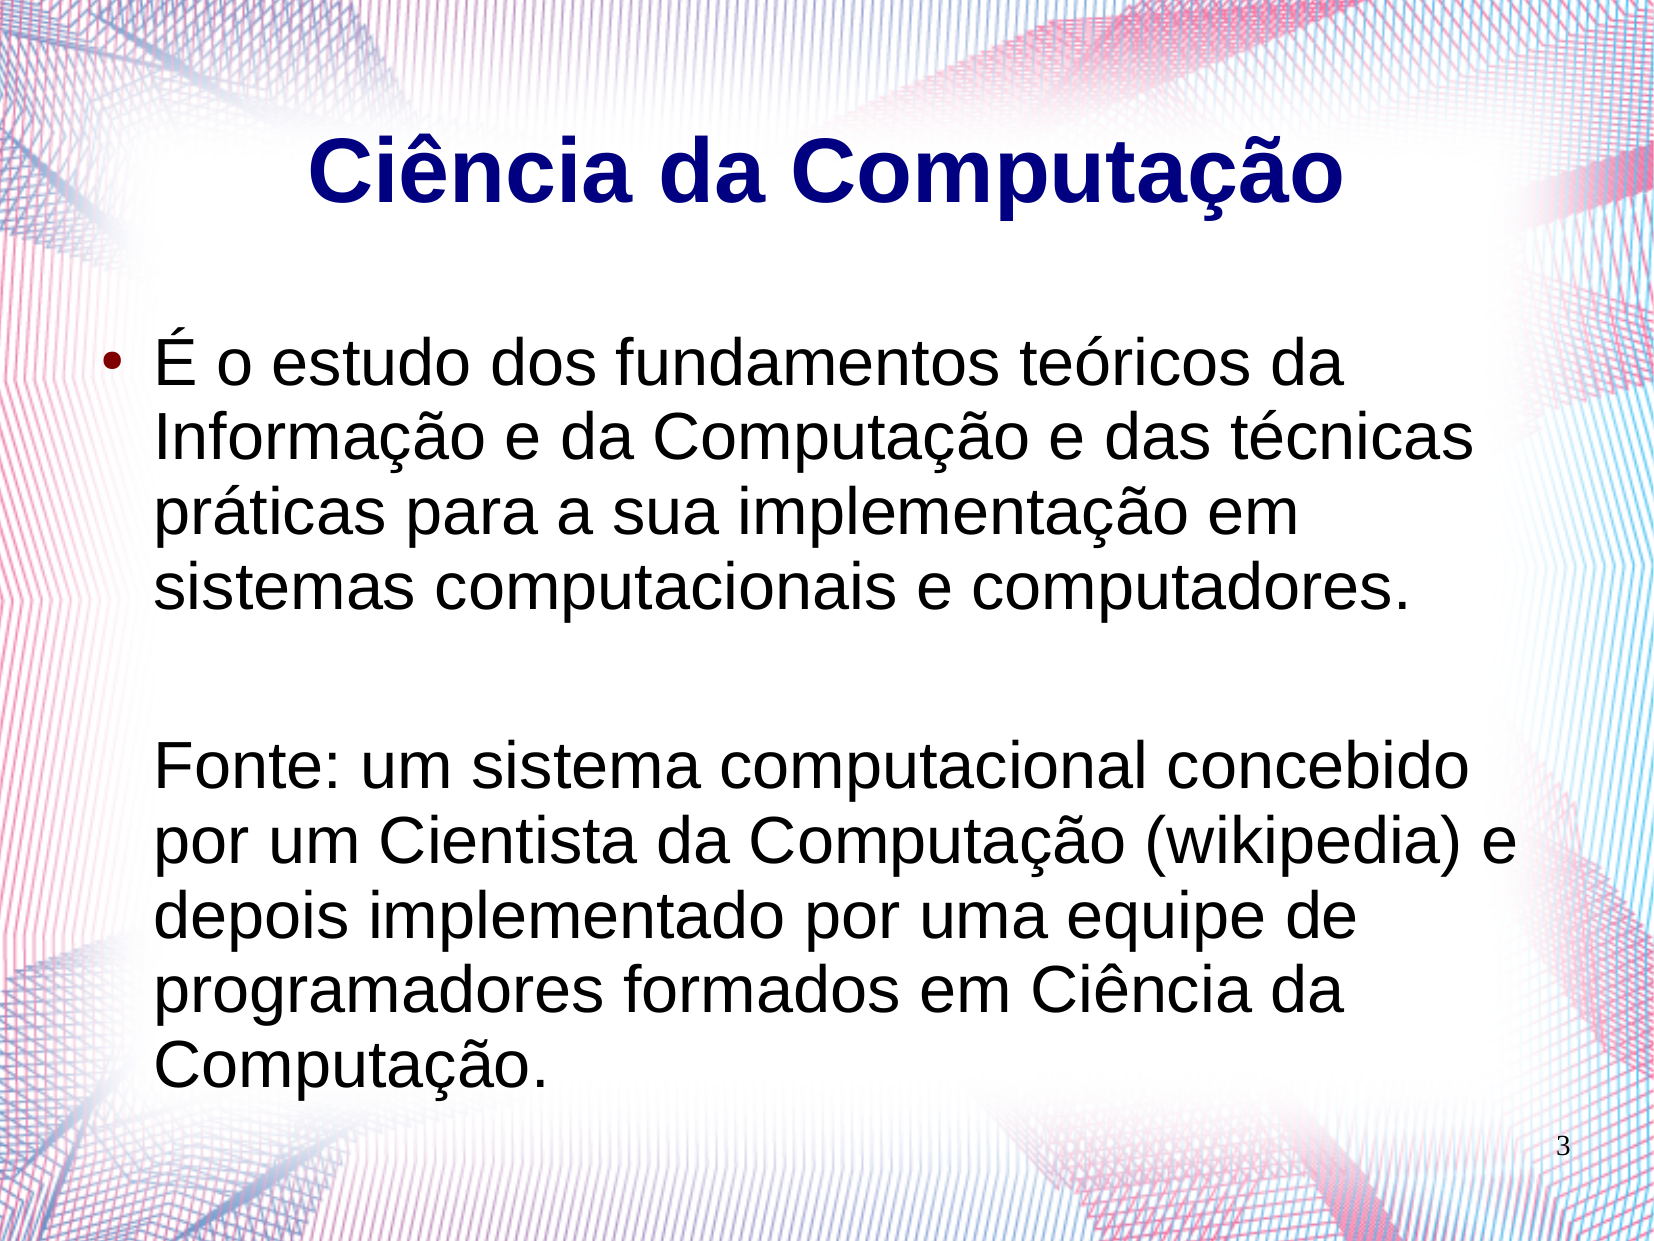

# Ciência da Computação
É o estudo dos fundamentos teóricos da Informação e da Computação e das técnicas práticas para a sua implementação em sistemas computacionais e computadores.
Fonte: um sistema computacional concebido por um Cientista da Computação (wikipedia) e depois implementado por uma equipe de programadores formados em Ciência da Computação.
3